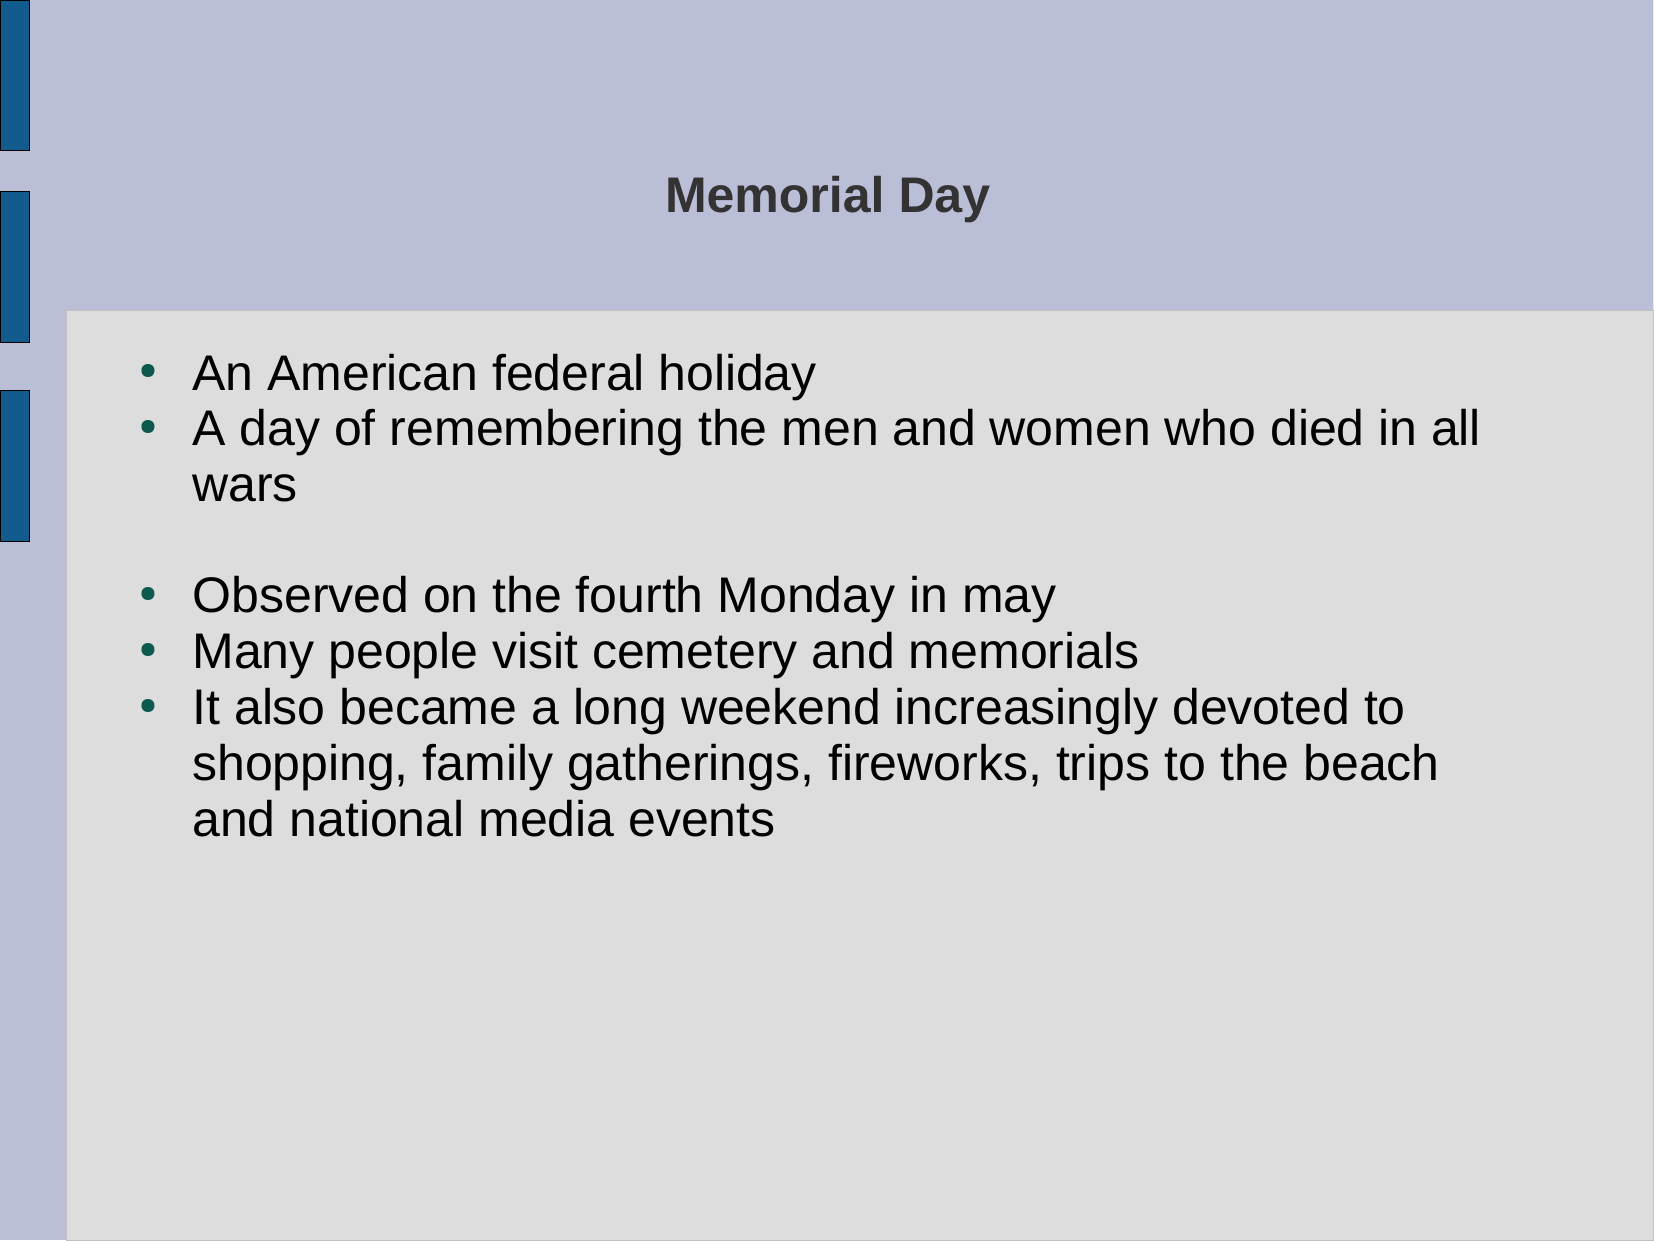

# Memorial Day
An American federal holiday
A day of remembering the men and women who died in all wars
Observed on the fourth Monday in may
Many people visit cemetery and memorials
It also became a long weekend increasingly devoted to shopping, family gatherings, fireworks, trips to the beach and national media events